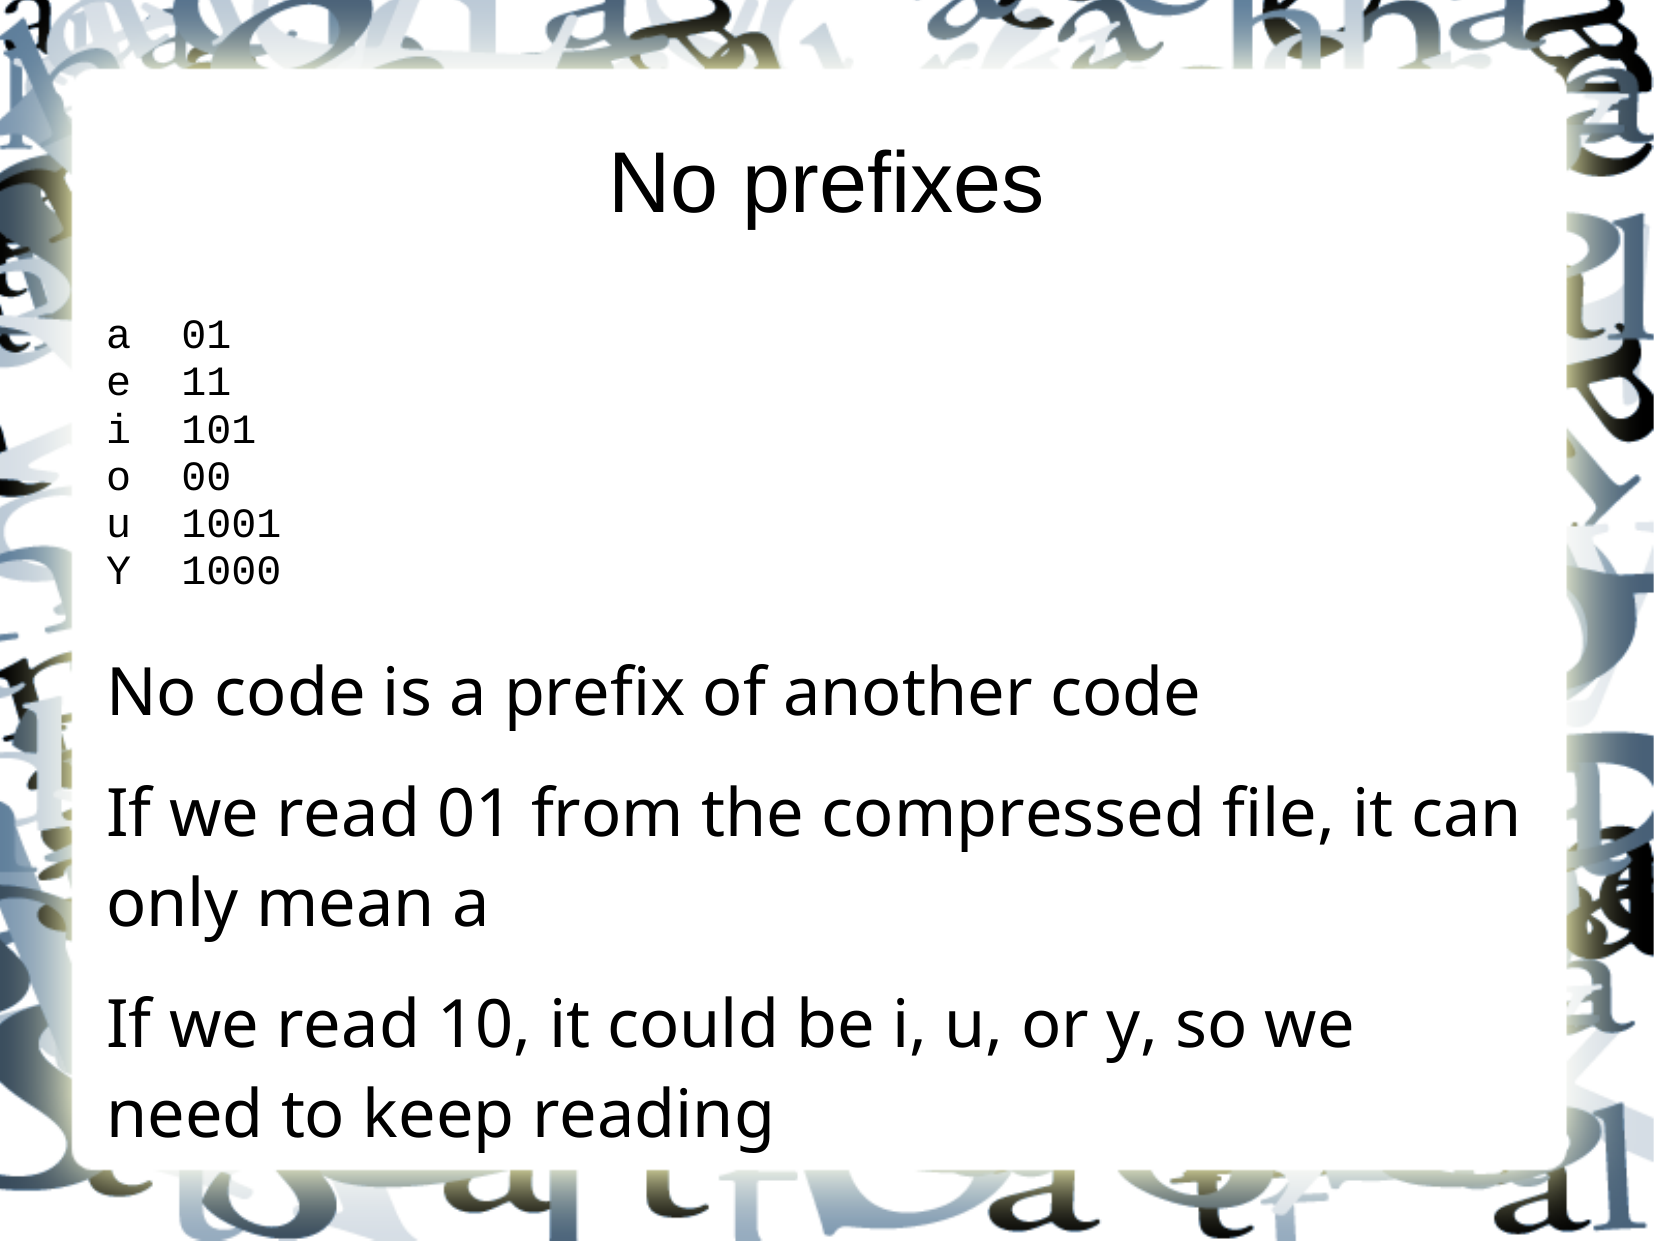

# No prefixes
a 01
e 11
i 101
o 00
u 1001
Y 1000
No code is a prefix of another code
If we read 01 from the compressed file, it can only mean a
If we read 10, it could be i, u, or y, so we need to keep reading